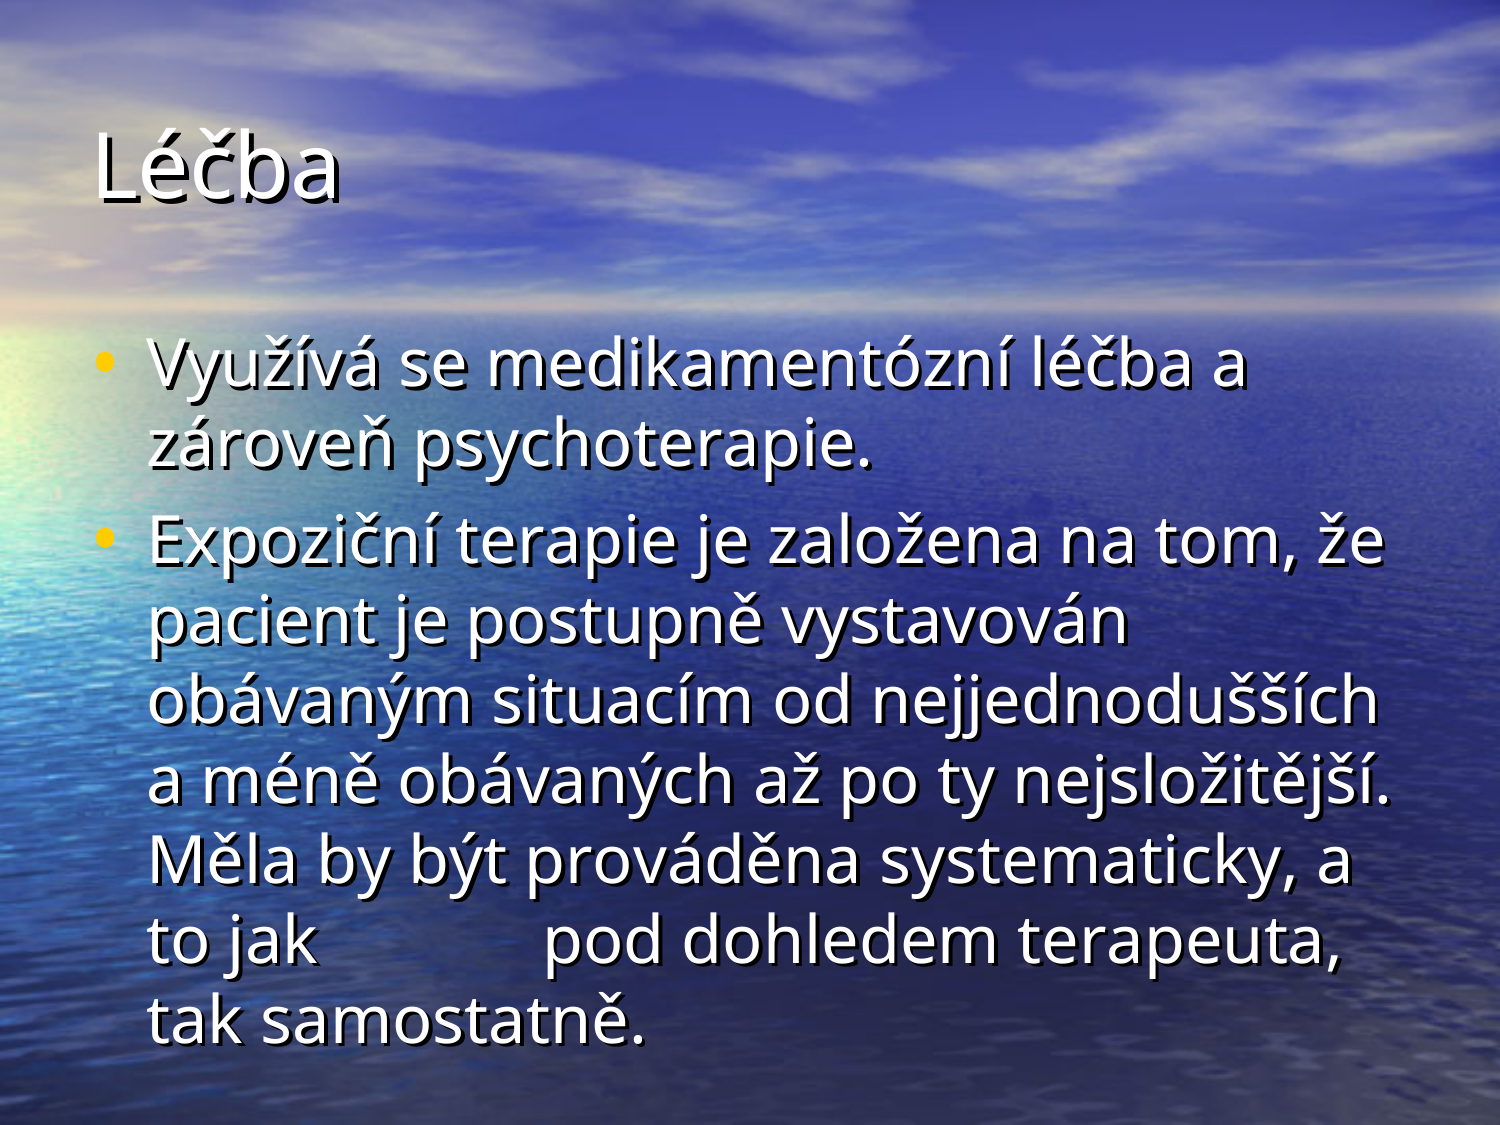

# Léčba
Využívá se medikamentózní léčba a zároveň psychoterapie.
Expoziční terapie je založena na tom, že pacient je postupně vystavován obávaným situacím od nejjednodušších a méně obávaných až po ty nejsložitější. Měla by být prováděna systematicky, a to jak pod dohledem terapeuta, tak samostatně.